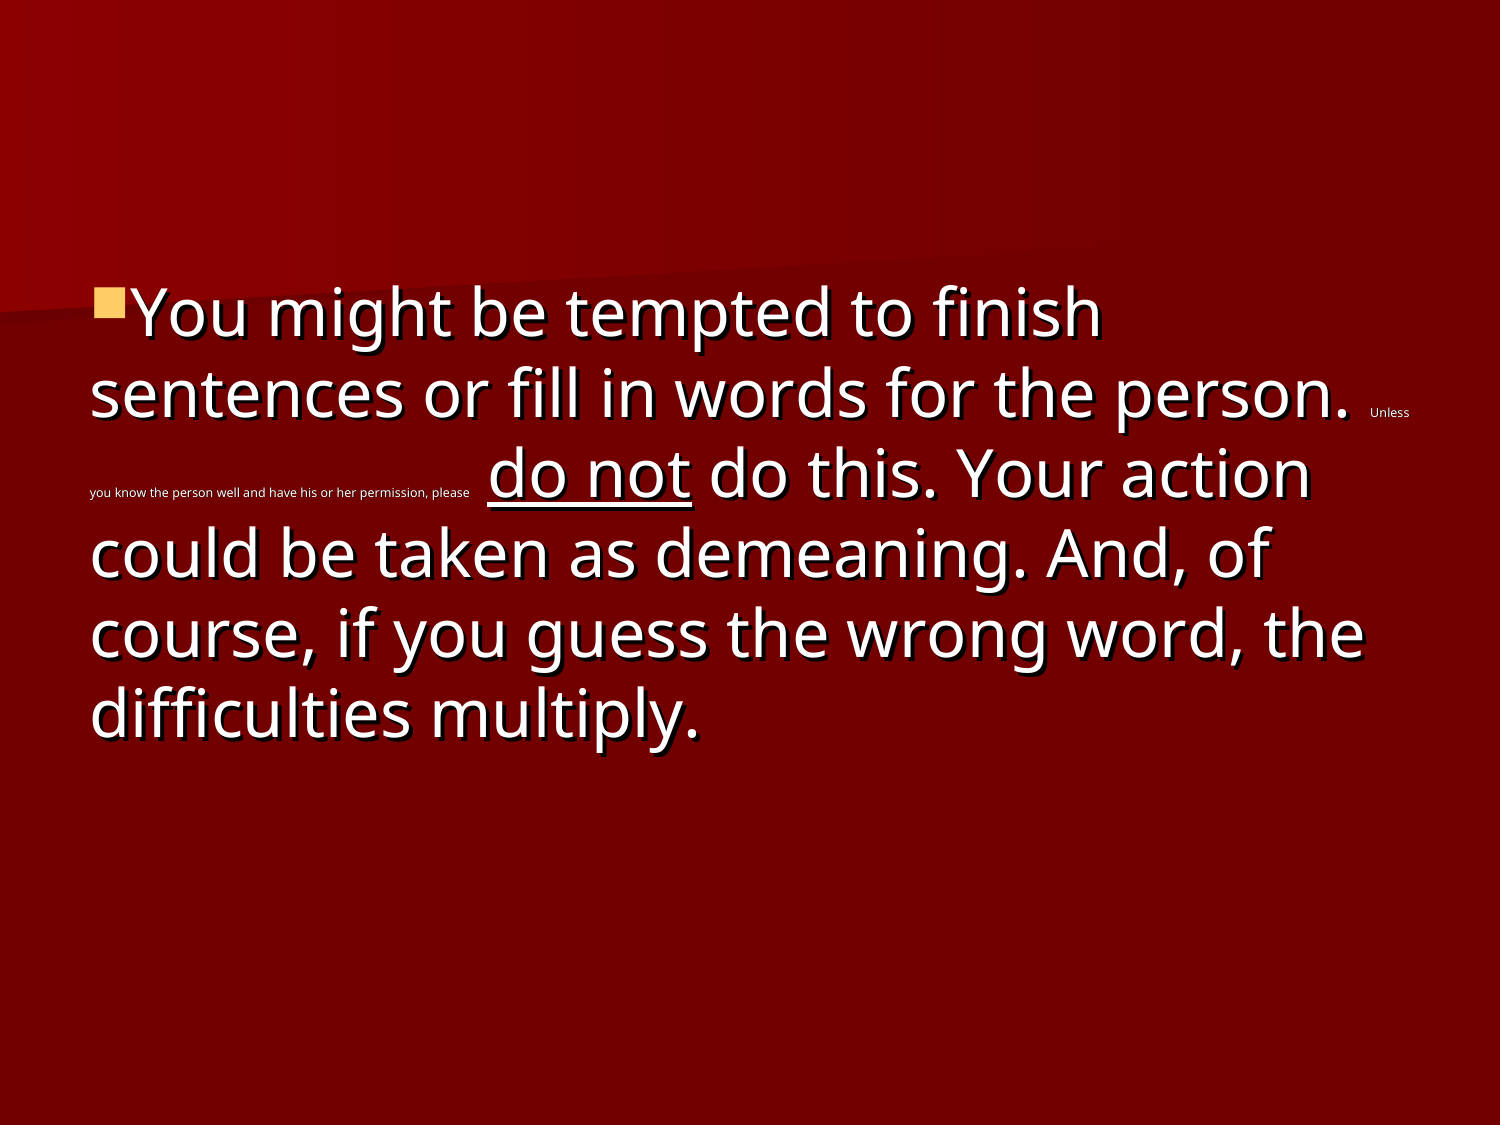

#
You might be tempted to finish sentences or fill in words for the person. Unless you know the person well and have his or her permission, please do not do this. Your action could be taken as demeaning. And, of course, if you guess the wrong word, the difficulties multiply.